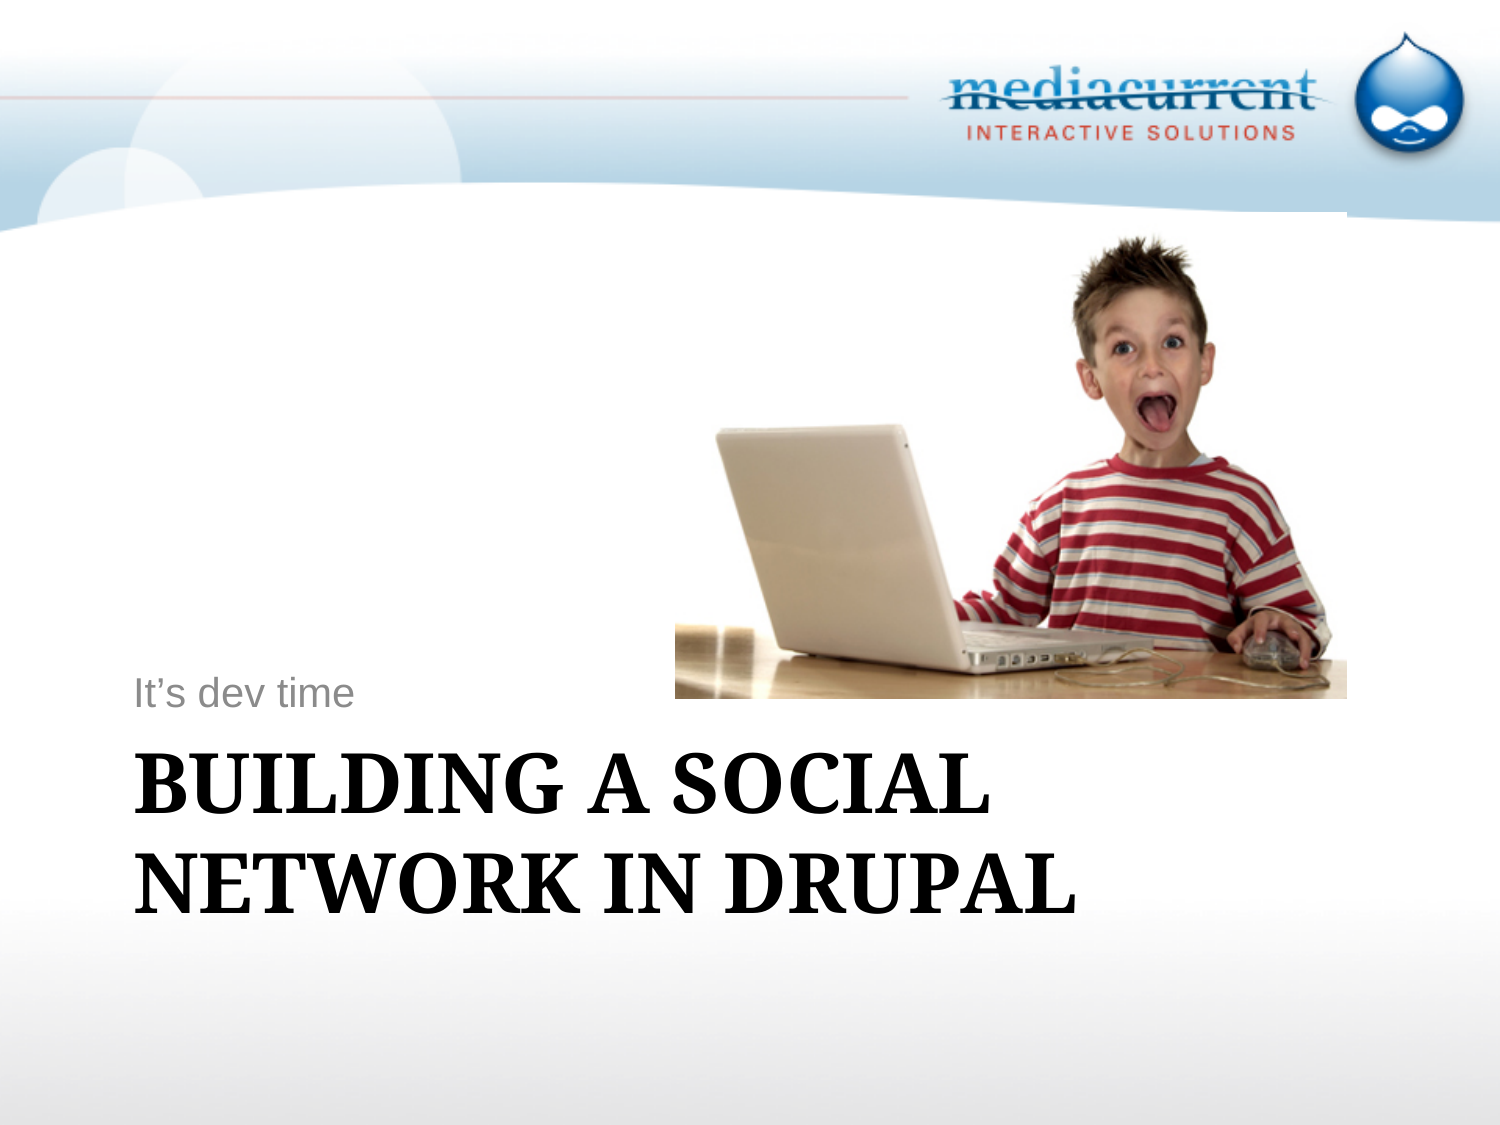

It’s dev time
# Building a social network in drupal